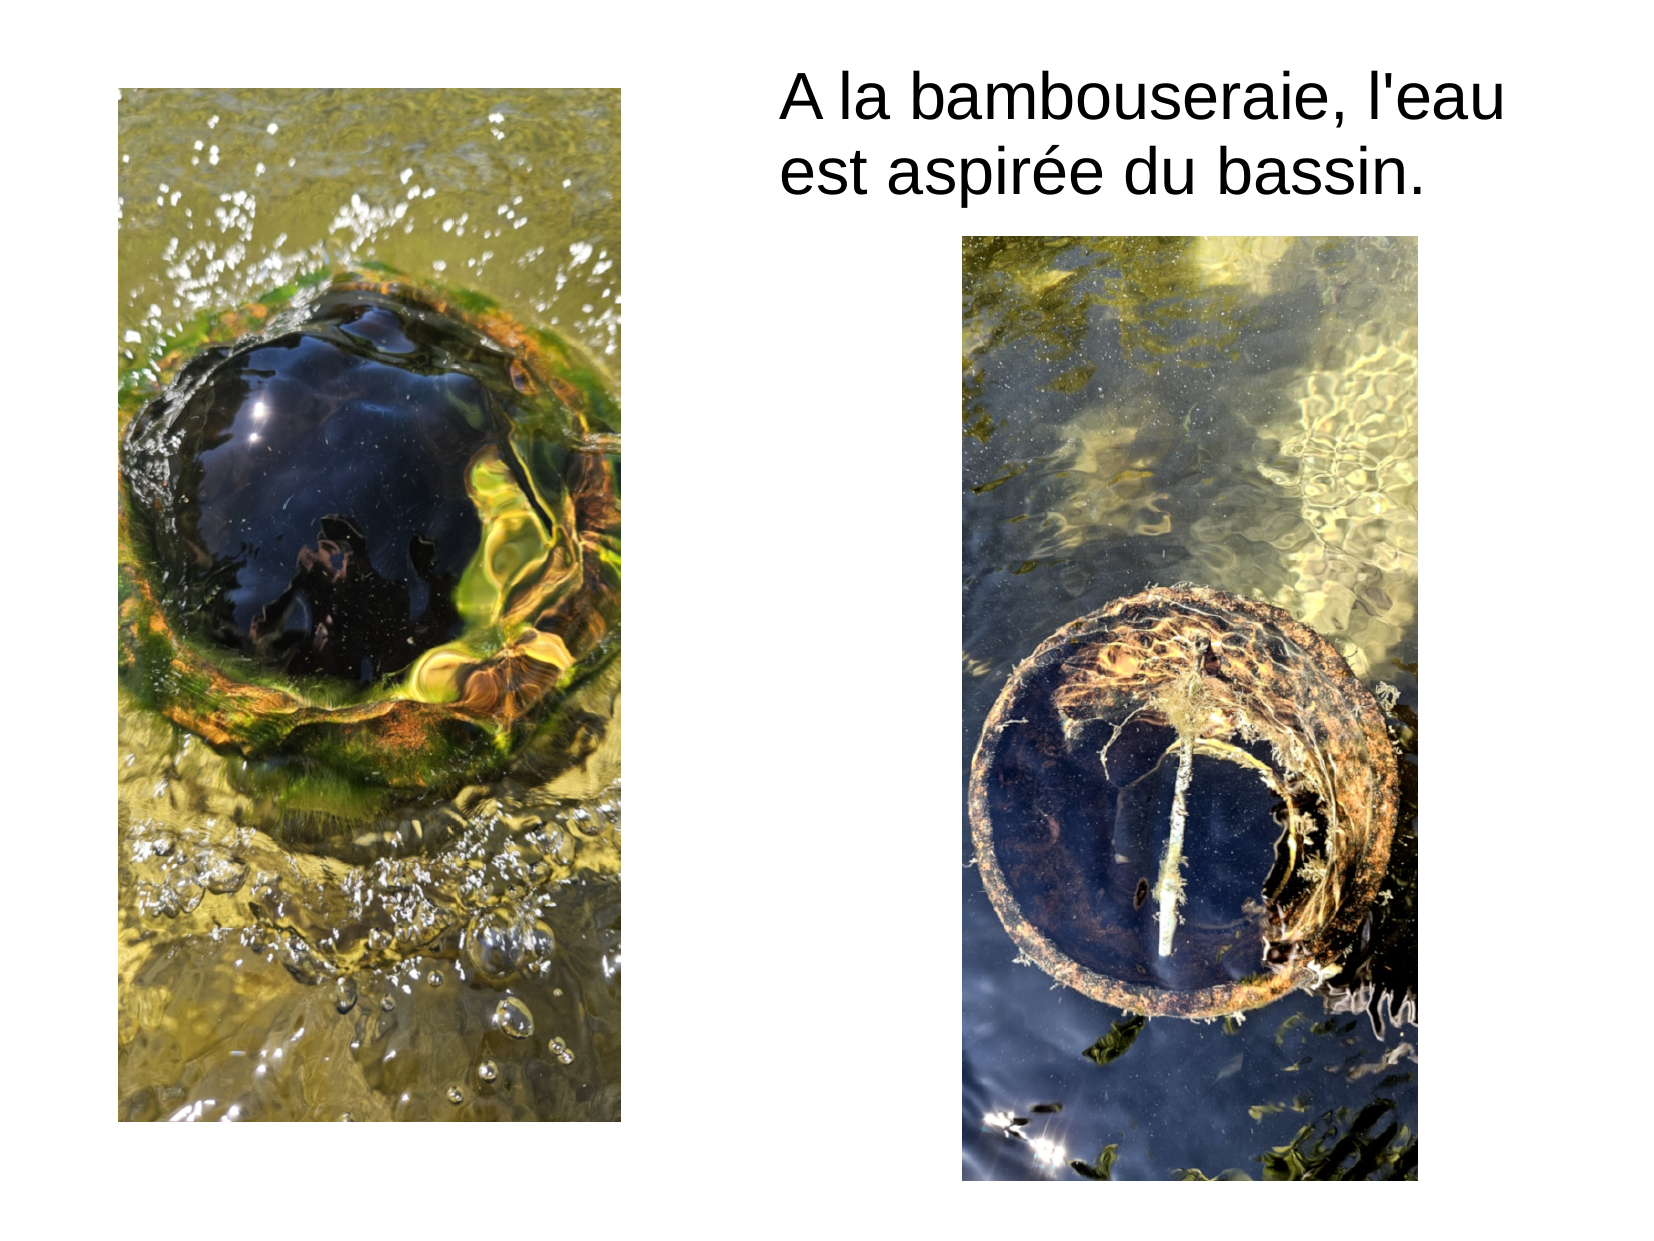

# A la bambouseraie, l'eau est aspirée du bassin.